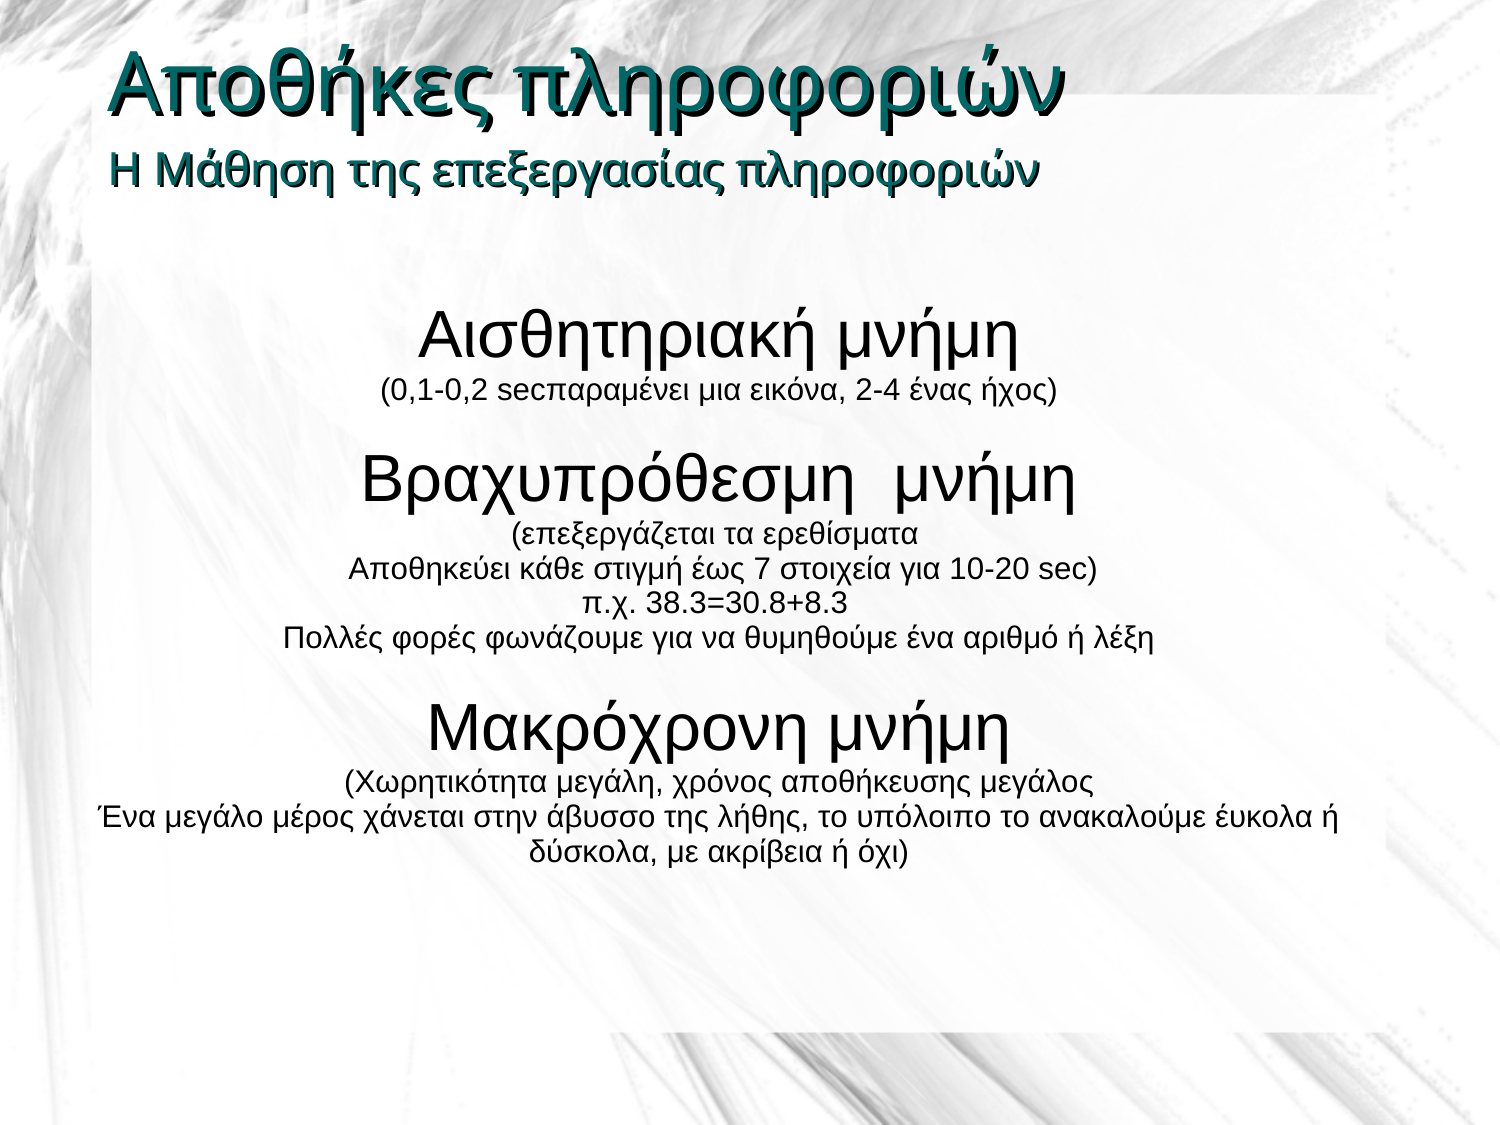

# Αποθήκες πληροφοριών Η Mάθηση της επεξεργασίας πληροφοριών
Αισθητηριακή μνήμη
(0,1-0,2 secπαραμένει μια εικόνα, 2-4 ένας ήχος)
Βραχυπρόθεσμη μνήμη
(επεξεργάζεται τα ερεθίσματα
 Αποθηκεύει κάθε στιγμή έως 7 στοιχεία για 10-20 sec)
π.χ. 38.3=30.8+8.3
Πολλές φορές φωνάζουμε για να θυμηθούμε ένα αριθμό ή λέξη
Μακρόχρονη μνήμη
(Χωρητικότητα μεγάλη, χρόνος αποθήκευσης μεγάλος
Ένα μεγάλο μέρος χάνεται στην άβυσσο της λήθης, το υπόλοιπο το ανακαλούμε έυκολα ή δύσκολα, με ακρίβεια ή όχι)